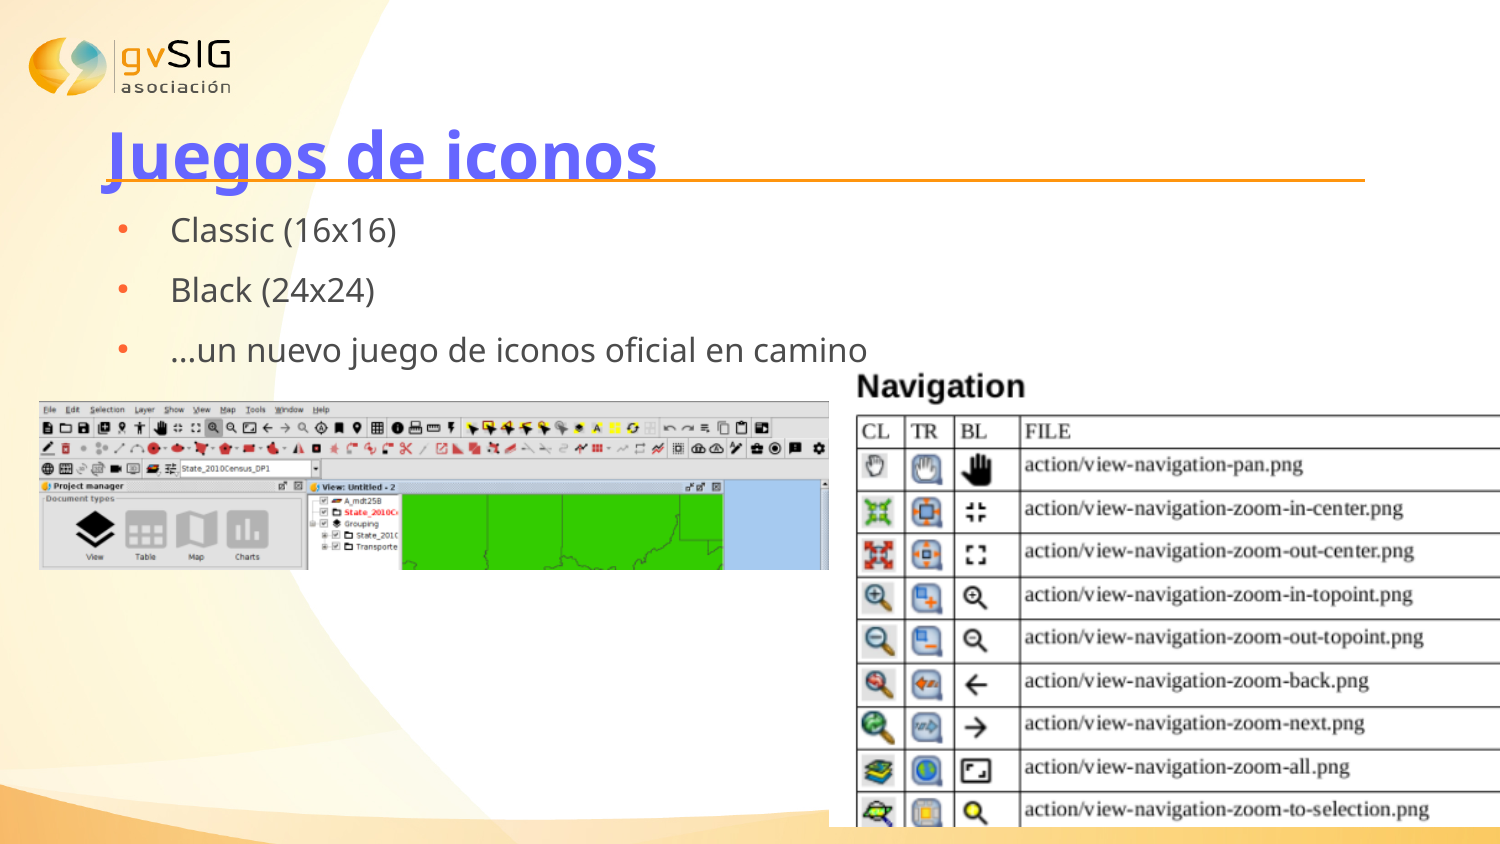

# Juegos de iconos
Classic (16x16)
Black (24x24)
…un nuevo juego de iconos oficial en camino